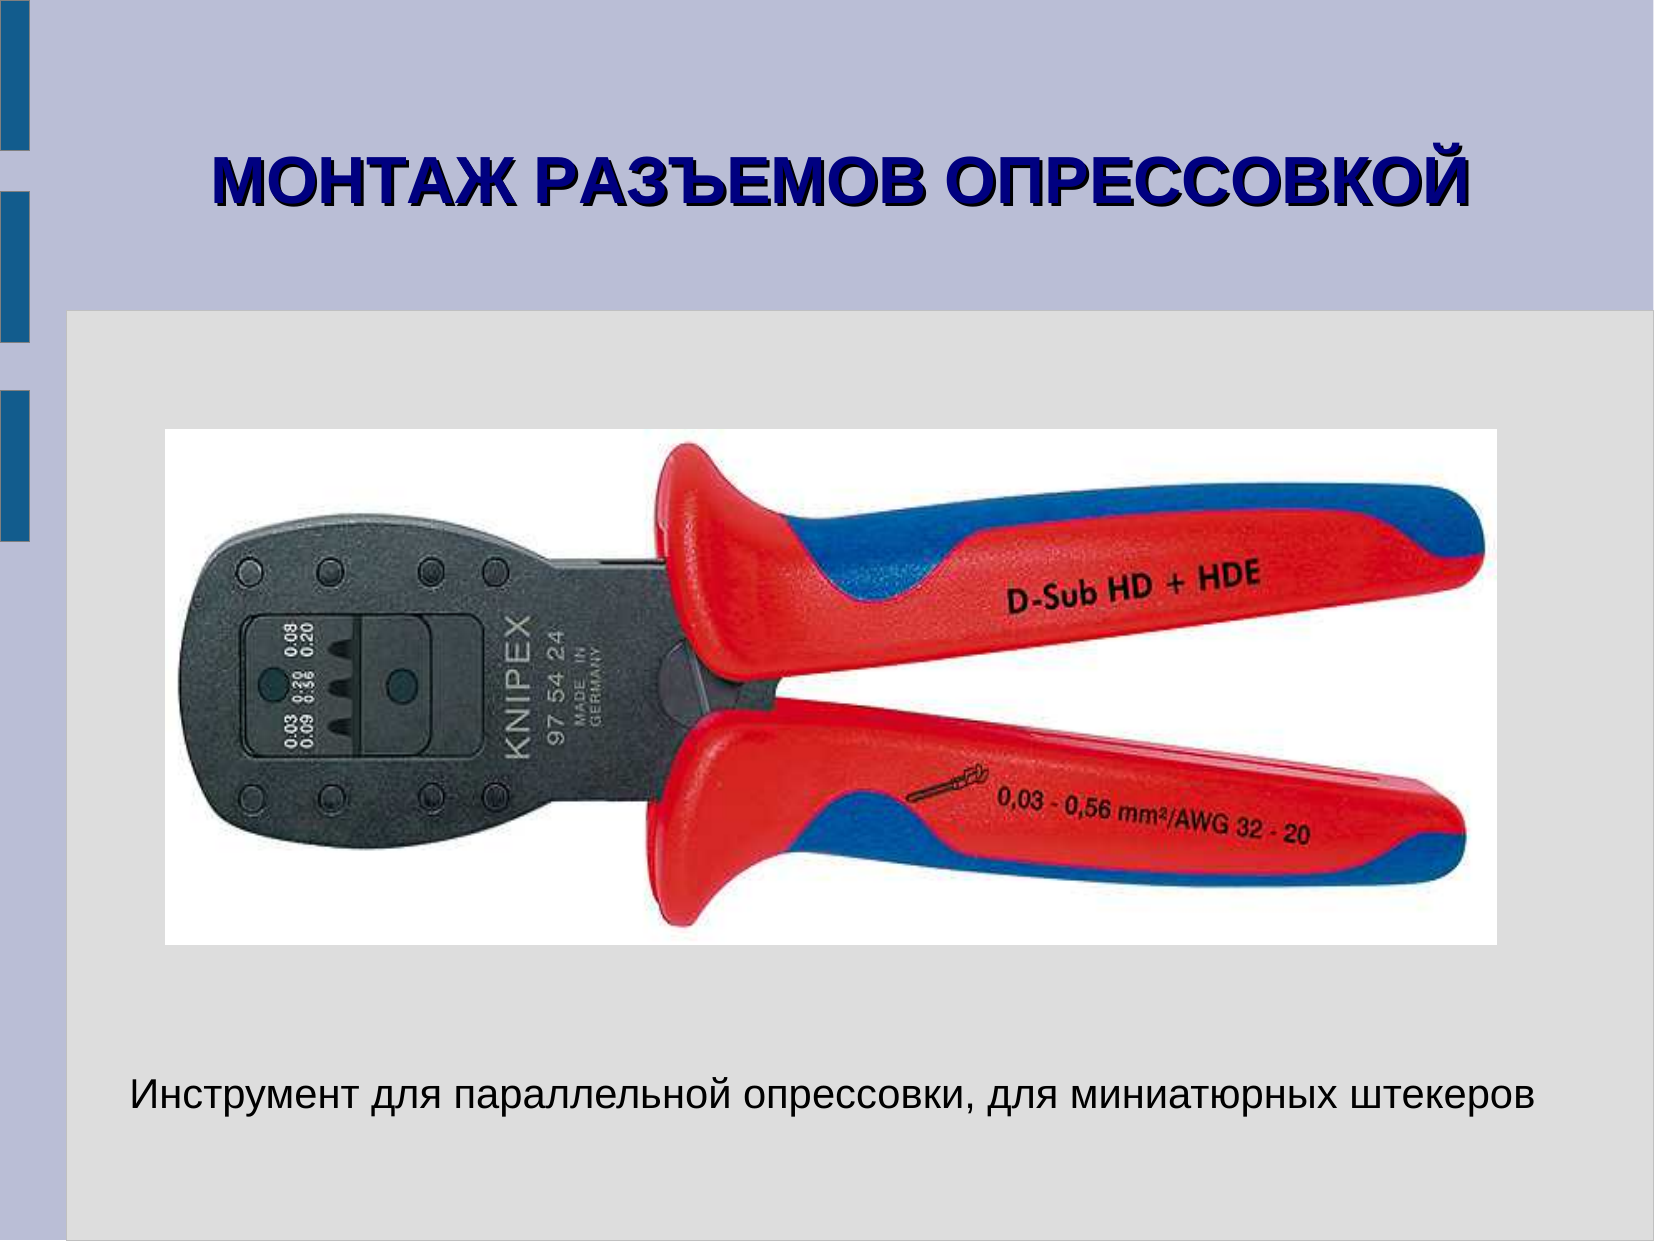

# МОНТАЖ РАЗЪЕМОВ ОПРЕССОВКОЙ
Инструмент для параллельной опрессовки, для миниатюрных штекеров